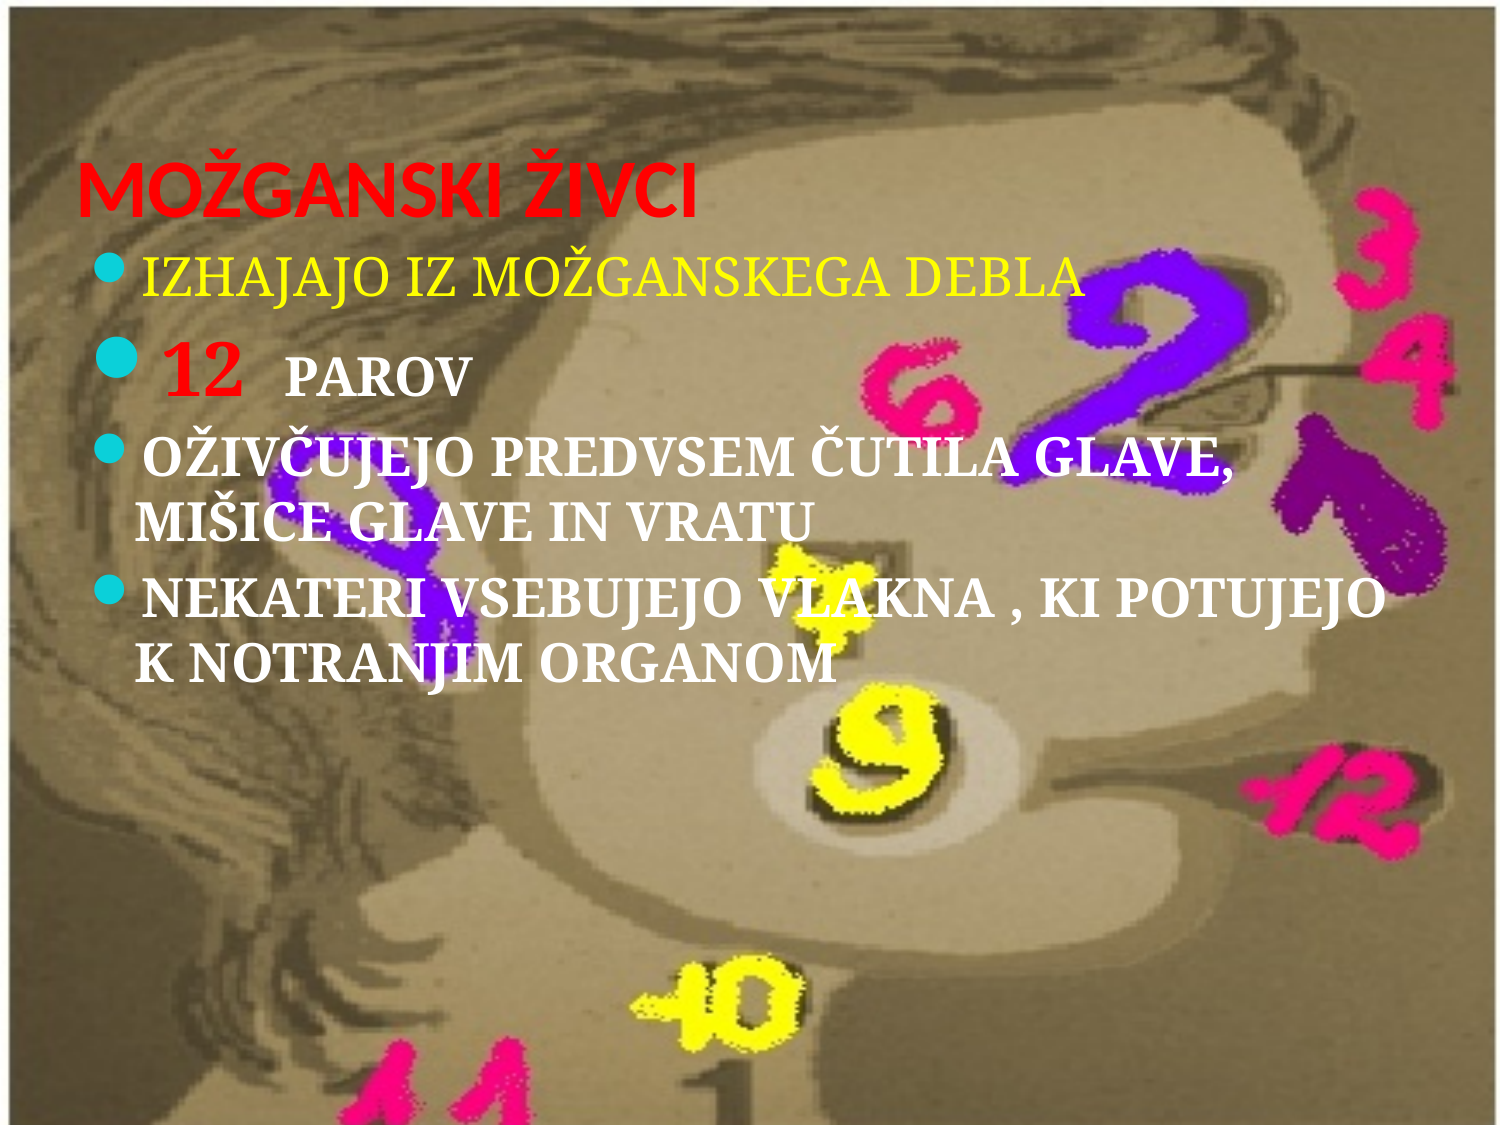

# MOŽGANSKI ŽIVCI
IZHAJAJO IZ MOŽGANSKEGA DEBLA
12 PAROV
OŽIVČUJEJO PREDVSEM ČUTILA GLAVE, MIŠICE GLAVE IN VRATU
NEKATERI VSEBUJEJO VLAKNA , KI POTUJEJO K NOTRANJIM ORGANOM